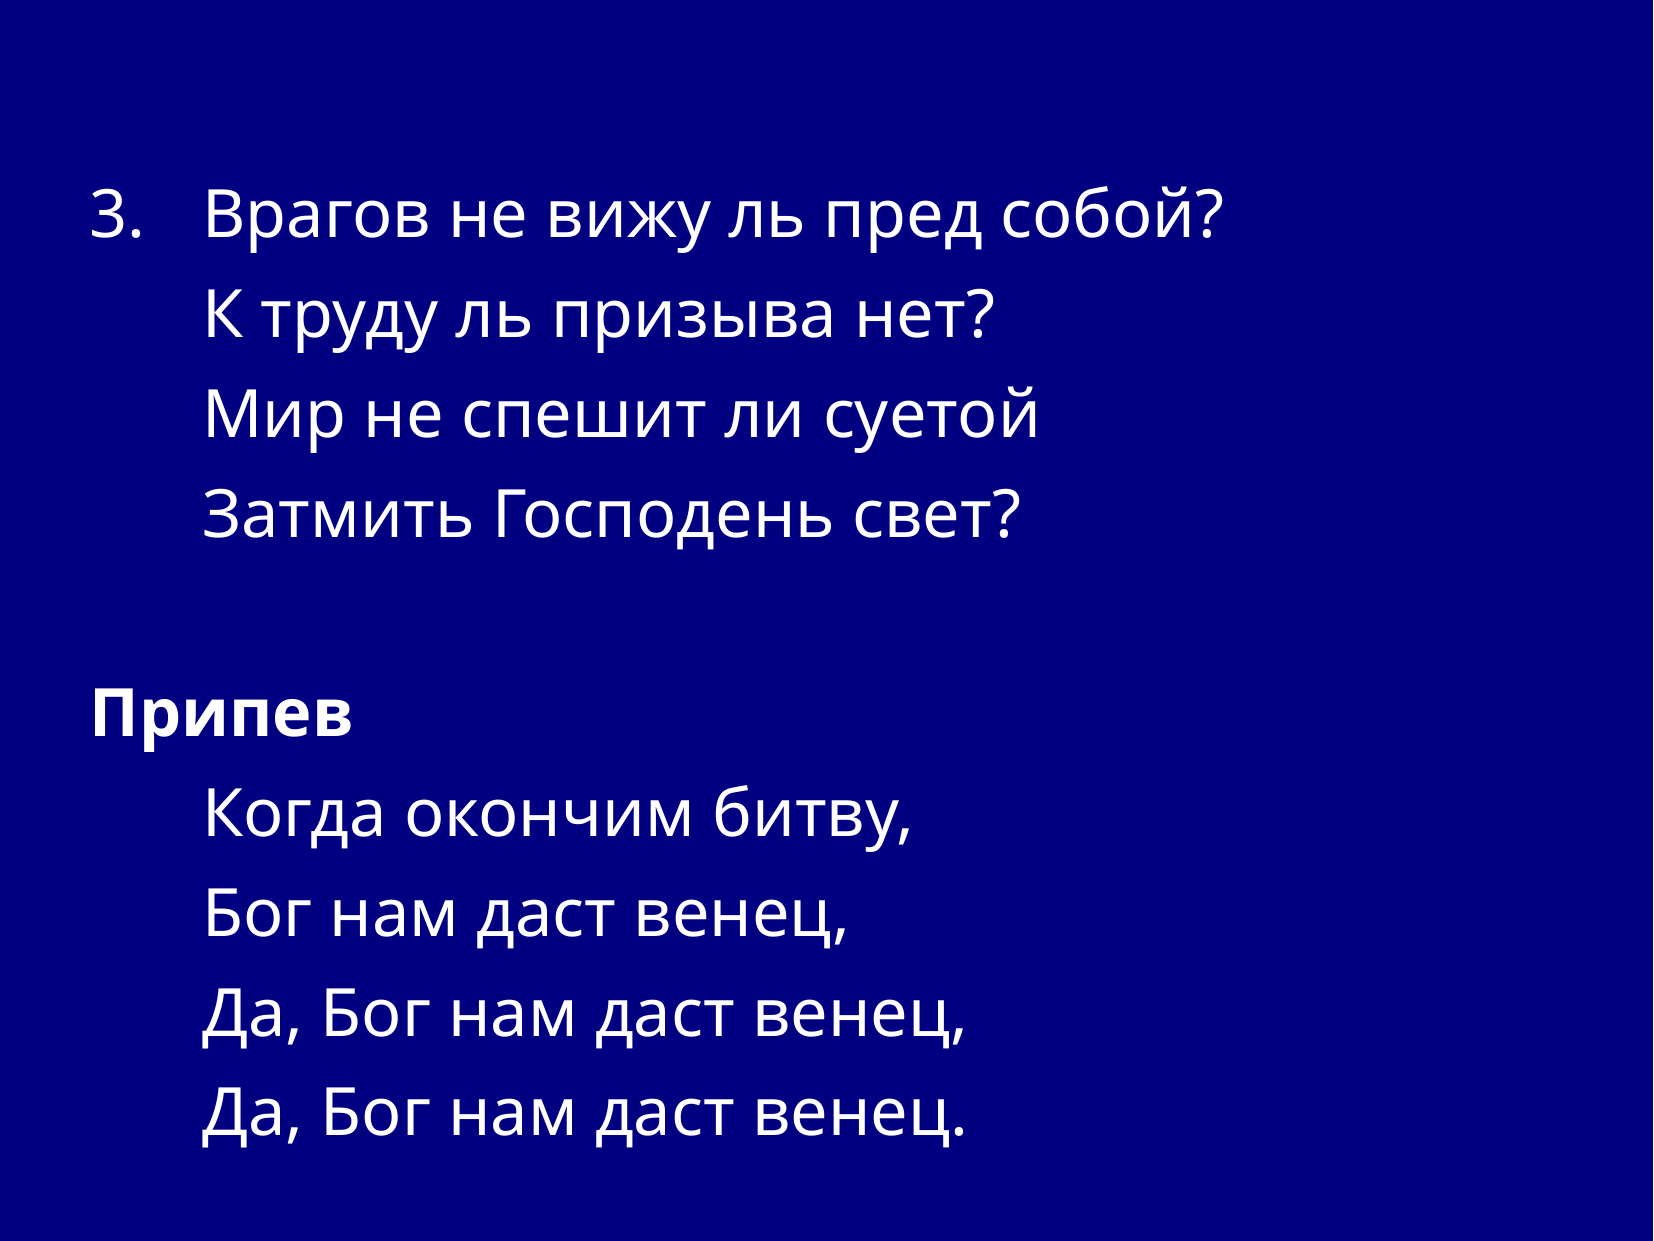

3.	Врагов не вижу ль пред собой?
	К труду ль призыва нет?
	Мир не спешит ли суетой
	Затмить Господень свет?
Припев
	Когда окончим битву,
	Бог нам даст венец,
	Да, Бог нам даст венец,
	Да, Бог нам даст венец.